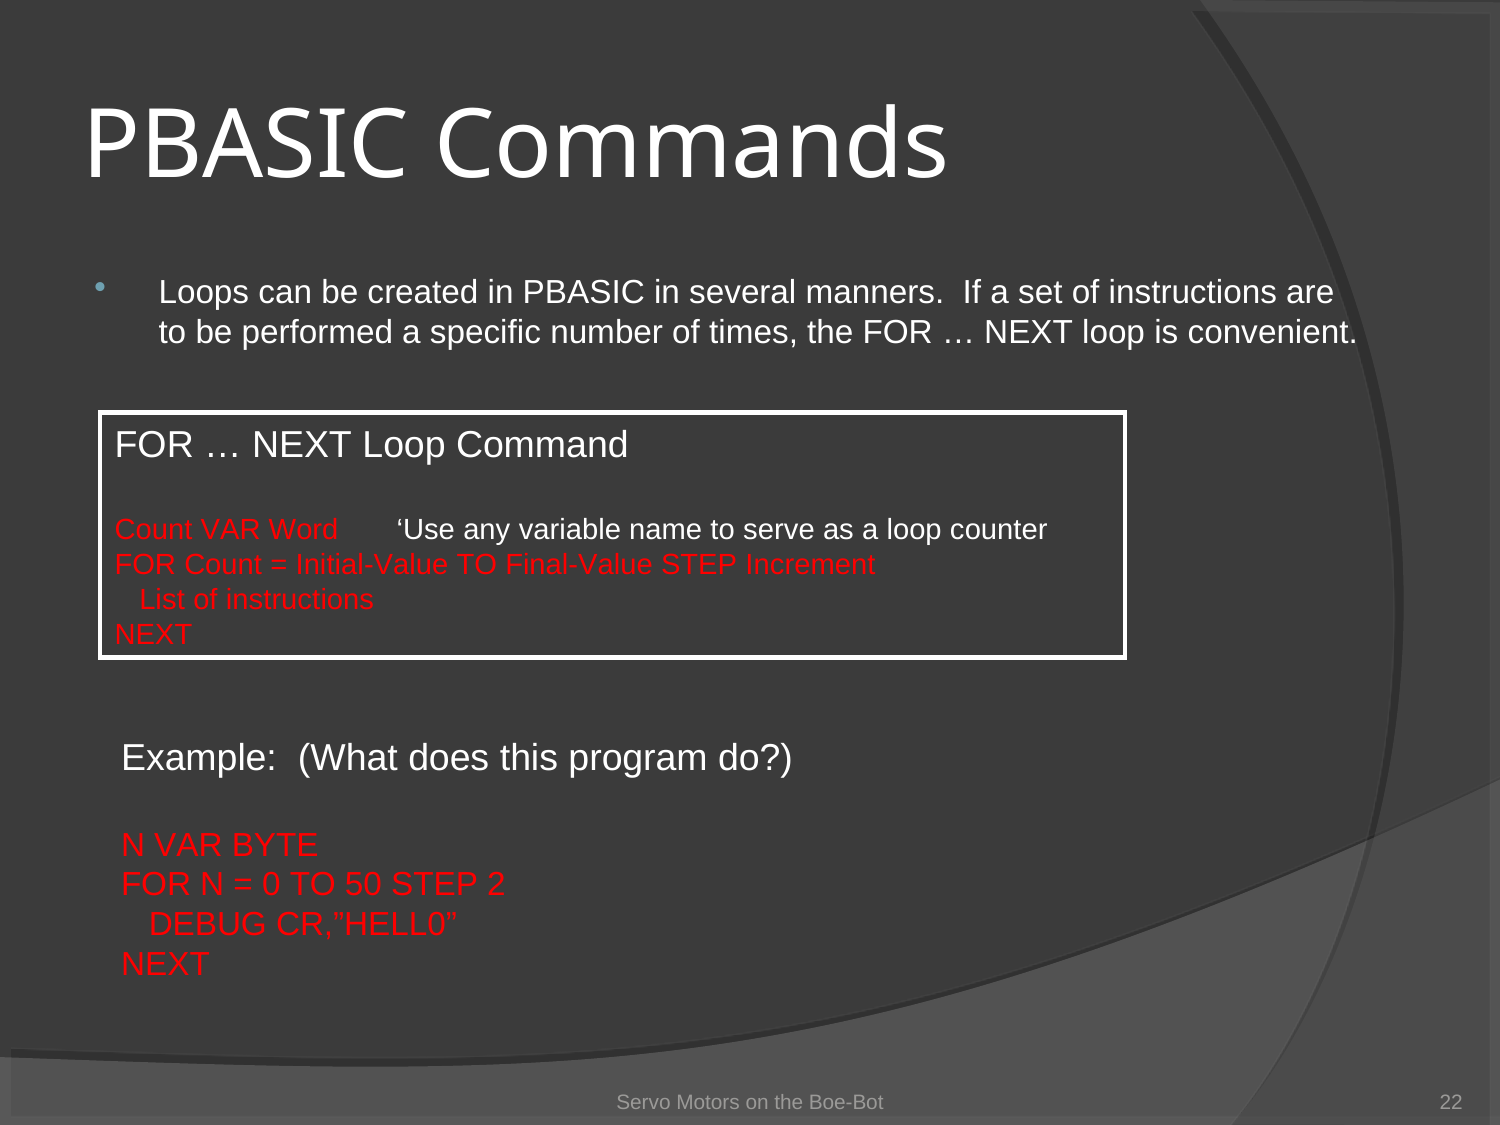

# PBASIC Commands
Loops can be created in PBASIC in several manners. If a set of instructions are to be performed a specific number of times, the FOR … NEXT loop is convenient.
FOR … NEXT Loop Command
Count VAR Word ‘Use any variable name to serve as a loop counter
FOR Count = Initial-Value TO Final-Value STEP Increment
 List of instructions
NEXT
Example: (What does this program do?)
N VAR BYTE
FOR N = 0 TO 50 STEP 2
 DEBUG CR,”HELL0”
NEXT
Servo Motors on the Boe-Bot